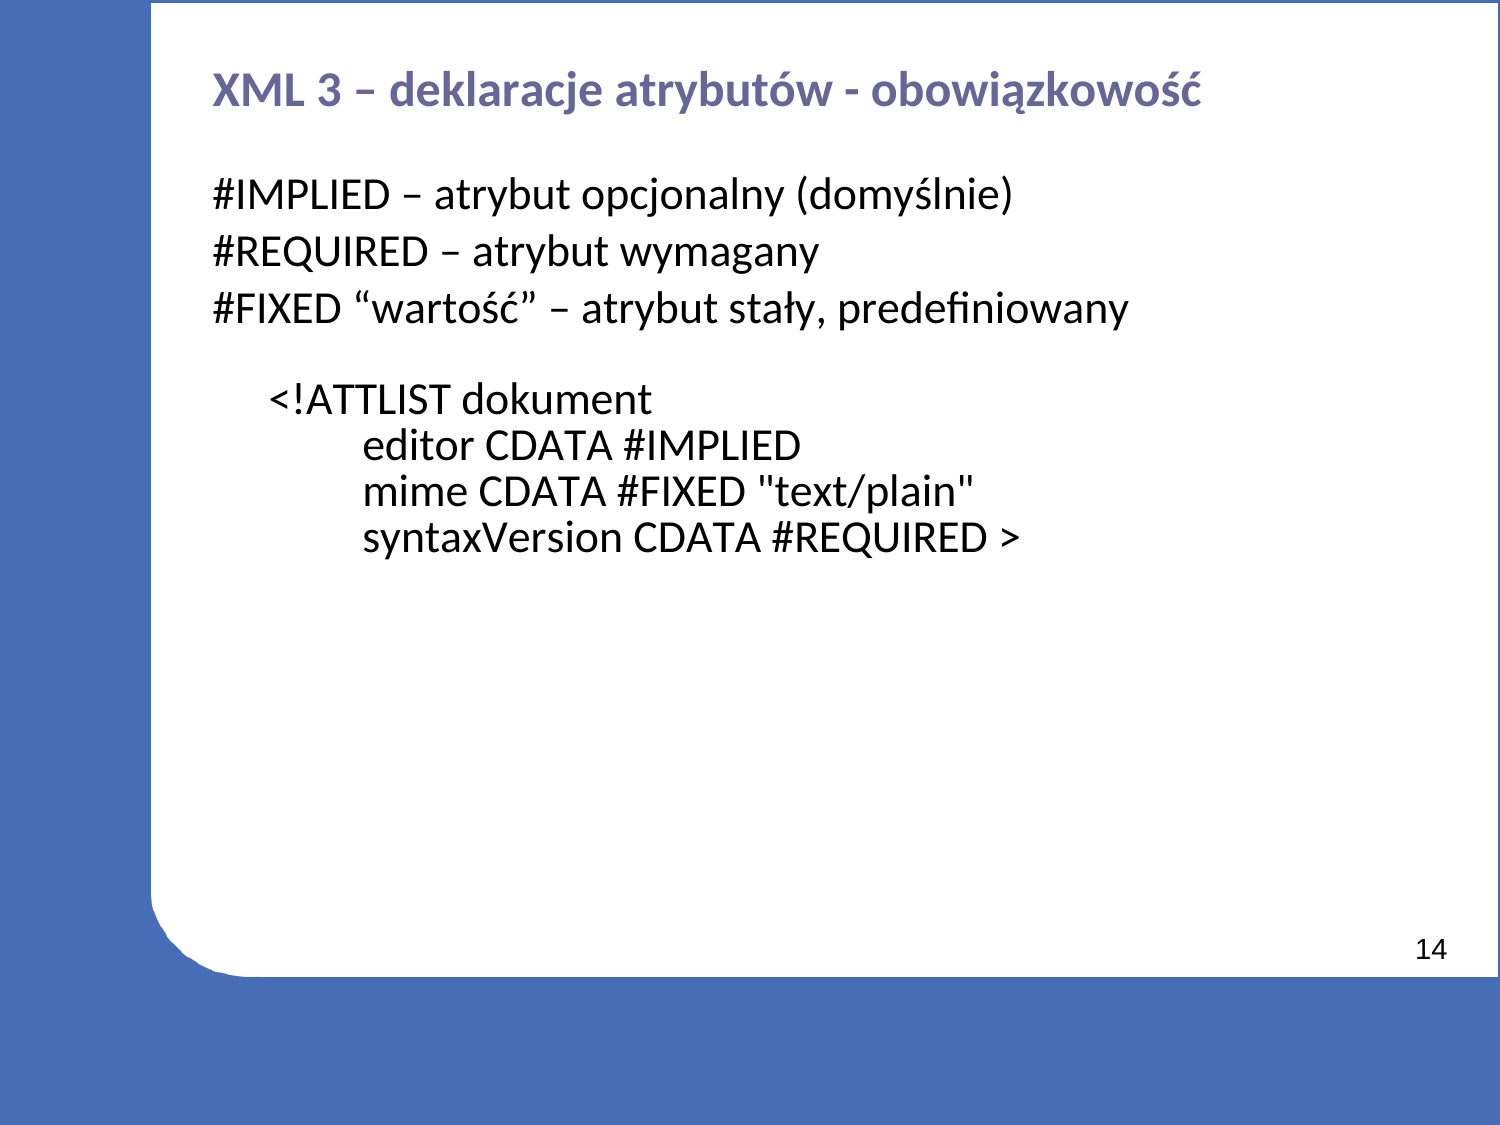

# XML 3 – deklaracje atrybutów - obowiązkowość
#IMPLIED – atrybut opcjonalny (domyślnie)
#REQUIRED – atrybut wymagany
#FIXED “wartość” – atrybut stały, predefiniowany
<!ATTLIST dokument
	editor CDATA #IMPLIED
	mime CDATA #FIXED "text/plain"
	syntaxVersion CDATA #REQUIRED >
14